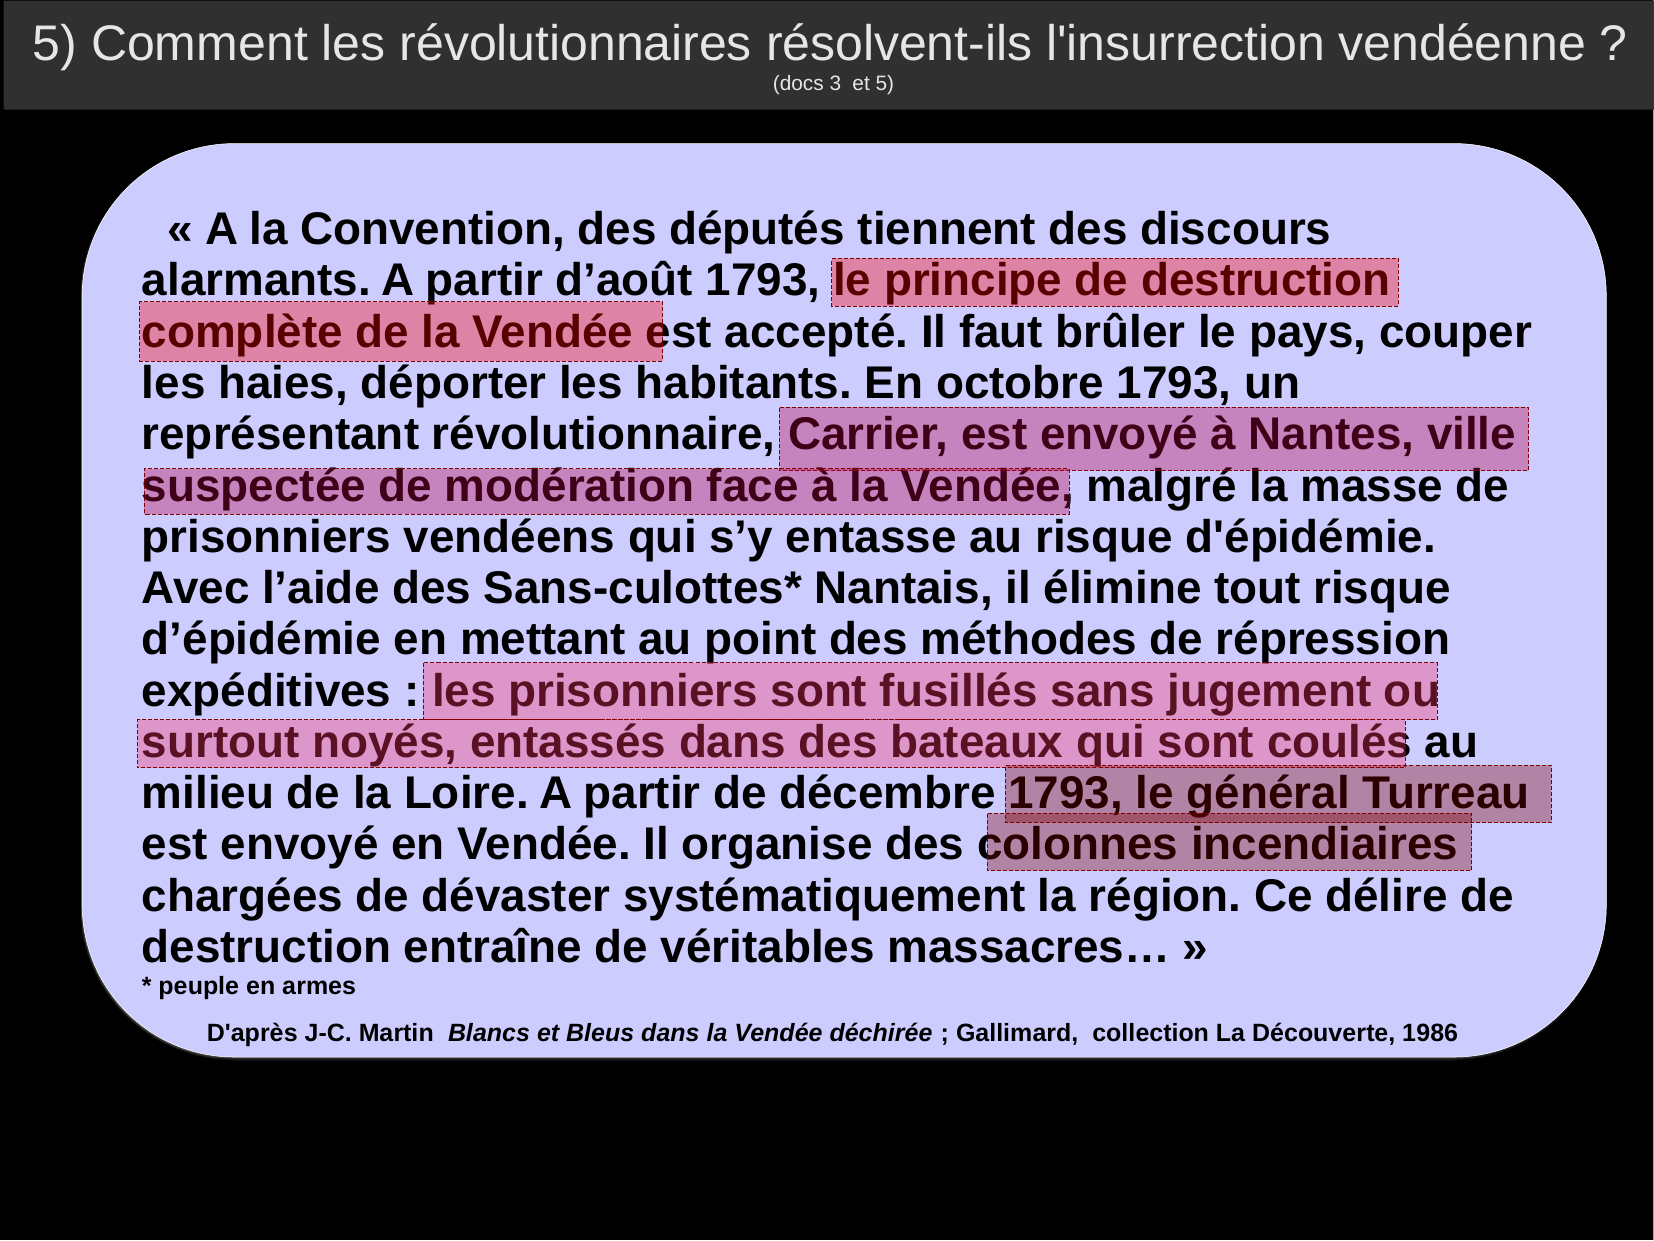

5) Comment les révolutionnaires résolvent-ils l'insurrection vendéenne ?
(docs 3 et 5)
 « A la Convention, des députés tiennent des discours alarmants. A partir d’août 1793, le principe de destruction complète de la Vendée est accepté. Il faut brûler le pays, couper les haies, déporter les habitants. En octobre 1793, un représentant révolutionnaire, Carrier, est envoyé à Nantes, ville suspectée de modération face à la Vendée, malgré la masse de prisonniers vendéens qui s’y entasse au risque d'épidémie. Avec l’aide des Sans-culottes* Nantais, il élimine tout risque d’épidémie en mettant au point des méthodes de répression expéditives : les prisonniers sont fusillés sans jugement ou surtout noyés, entassés dans des bateaux qui sont coulés au milieu de la Loire. A partir de décembre 1793, le général Turreau est envoyé en Vendée. Il organise des colonnes incendiaires chargées de dévaster systématiquement la région. Ce délire de destruction entraîne de véritables massacres… »
* peuple en armes
 D'après J-C. Martin  Blancs et Bleus dans la Vendée déchirée ; Gallimard, collection La Découverte, 1986